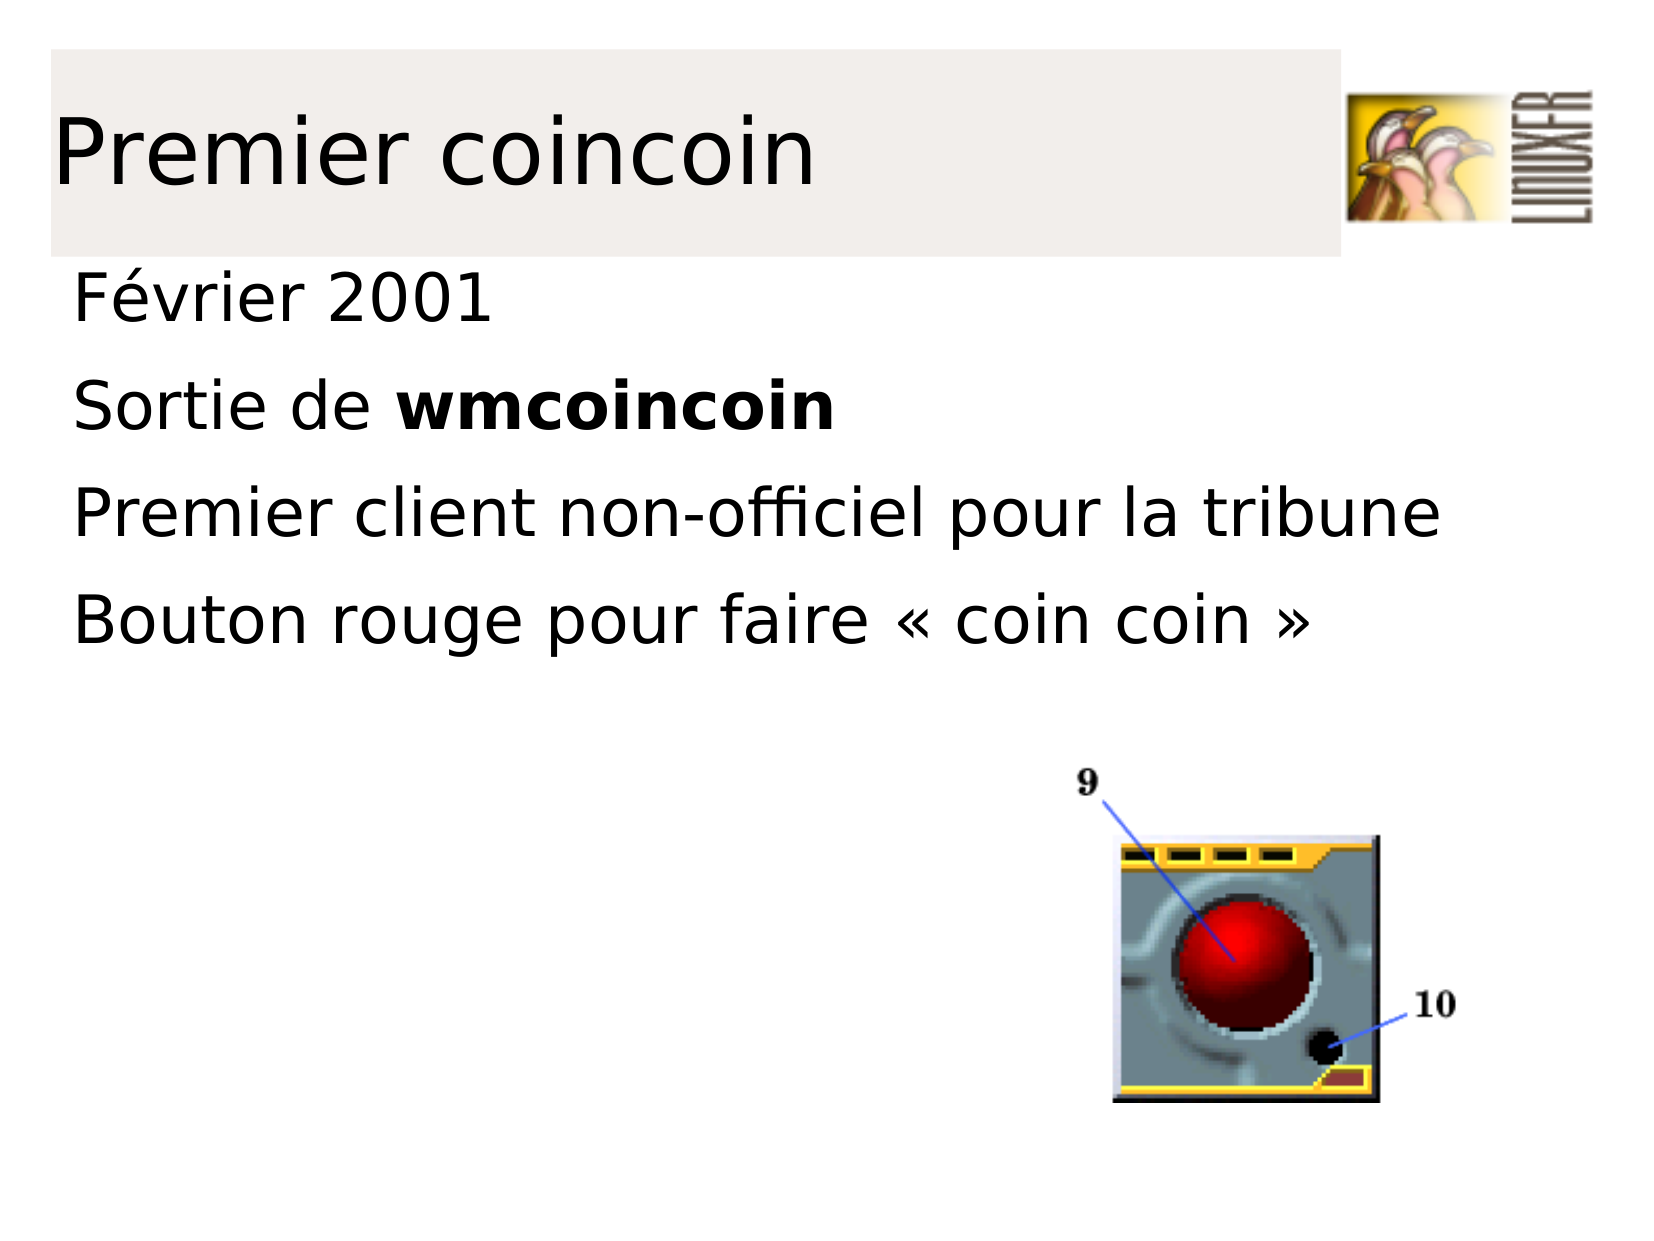

# Premier coincoin
Février 2001
Sortie de wmcoincoin
Premier client non-officiel pour la tribune
Bouton rouge pour faire « coin coin »